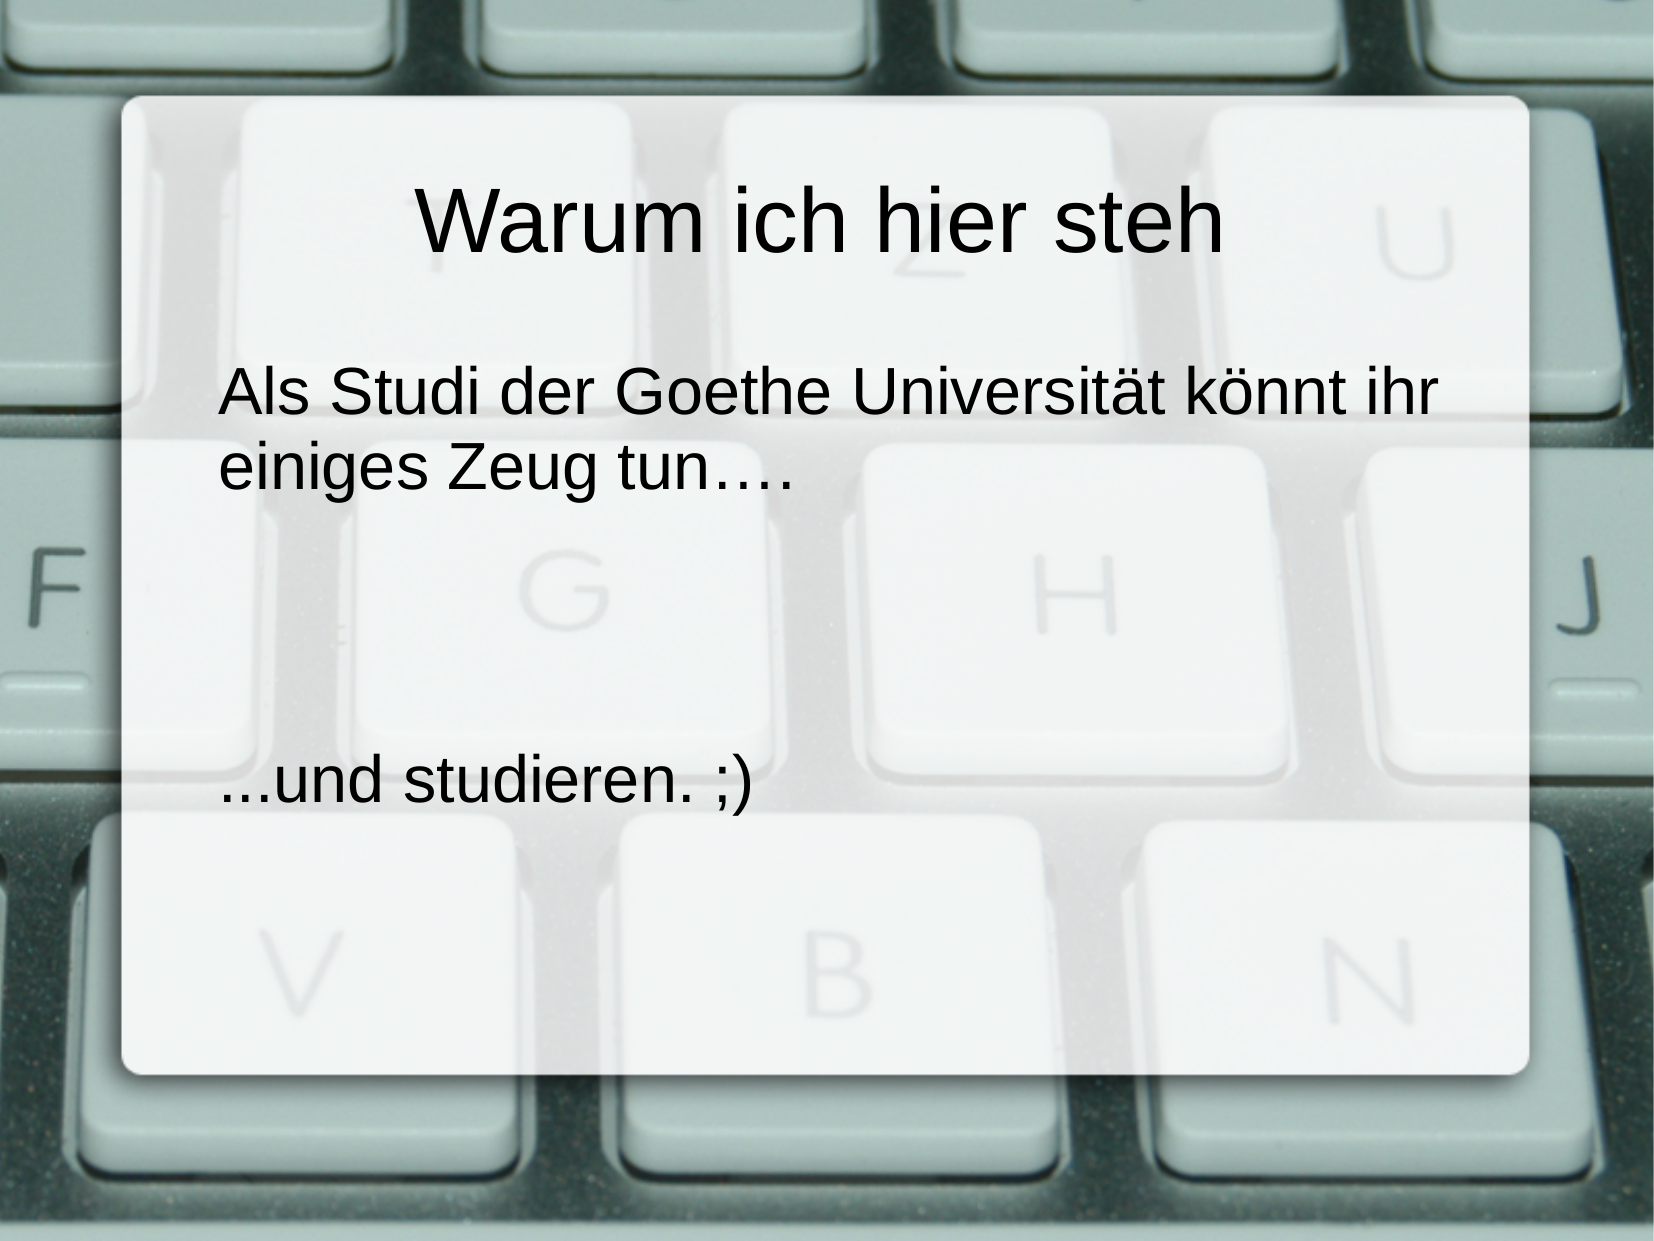

# Warum ich hier steh
Als Studi der Goethe Universität könnt ihr einiges Zeug tun….
...und studieren. ;)